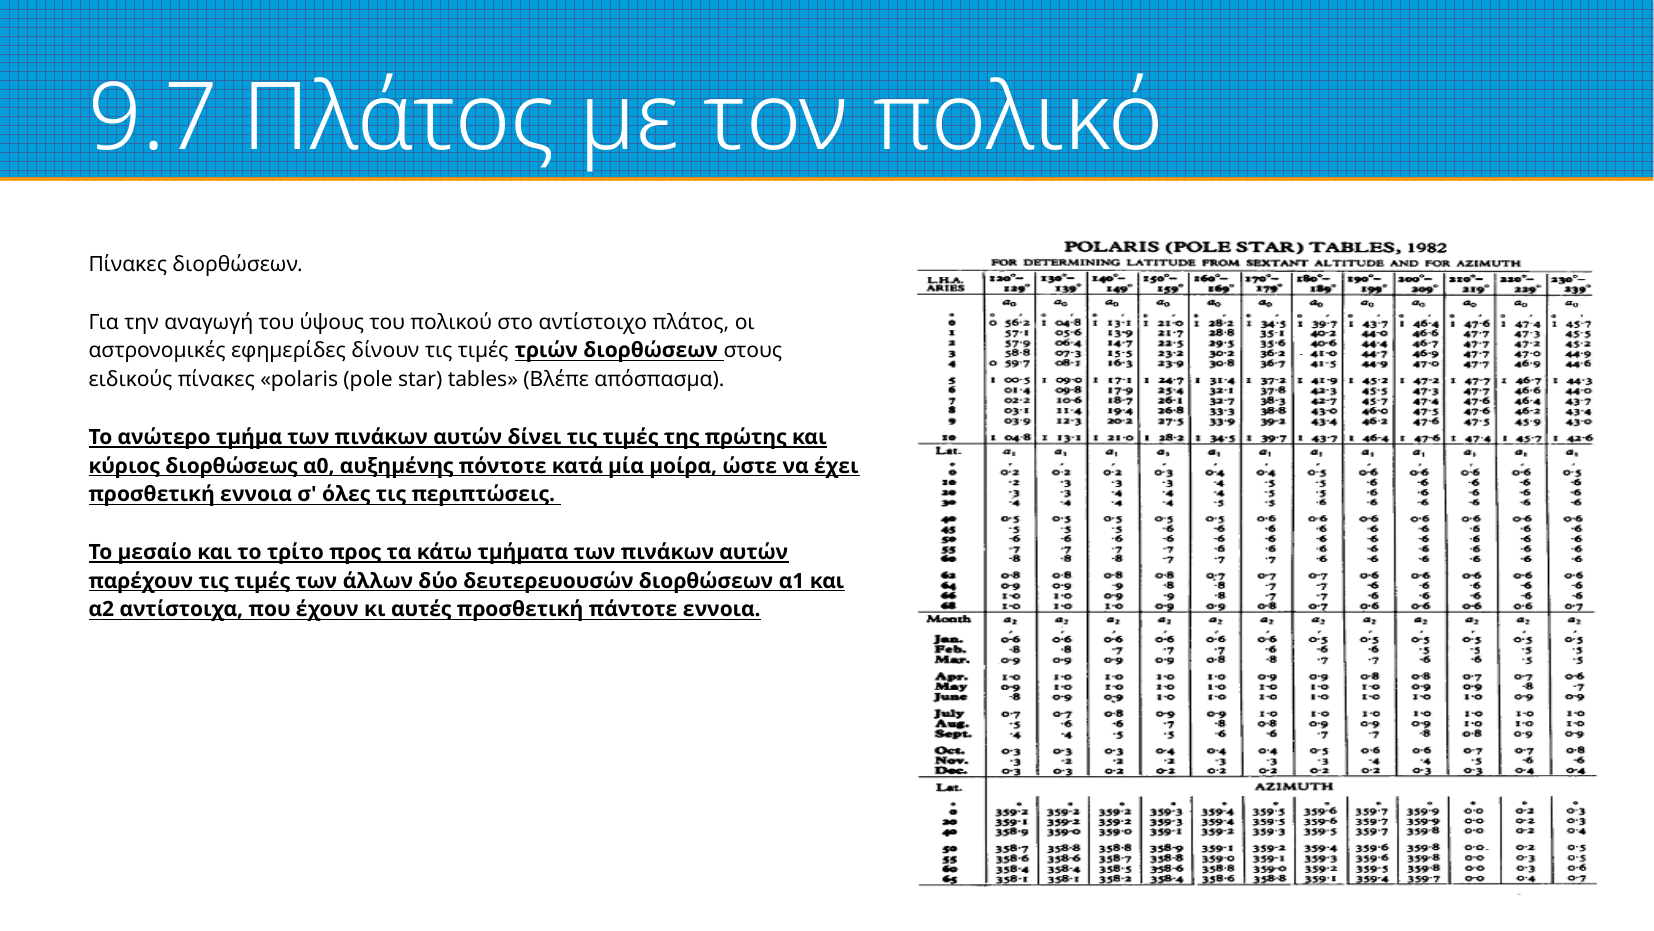

# 9.7 Πλάτος με τον πολικό
Πίνακες διορθώσεων.
Για την αναγωγή του ύψους του πολικού στο αντίστοιχο πλάτος, οι αστρονοµικές εφημερίδες δίνουν τις τιµές τριών διορθώσεων στους ειδικούς πίνακες «polaris (pole star) tables» (Βλέπε απόσπασµα).
Το ανώτερο τμήμα των πινάκων αυτών δίνει τις τιμές της πρώτης και κύριος διορθώσεως α0, αυξηµένης πόντοτε κατά µία μοίρα, ώστε να έχει προσθετική εννοια σ' όλες τις περιπτώσεις.
Το µεσαίο και το τρίτο προς τα κάτω τμήµατα των πινάκων αυτών παρέχουν τις τιμές των άλλων δύο δευτερευουσών διορθώσεων α1 και α2 αντίστοιχα, που έχουν κι αυτές προσθετική πάντοτε εννοια.